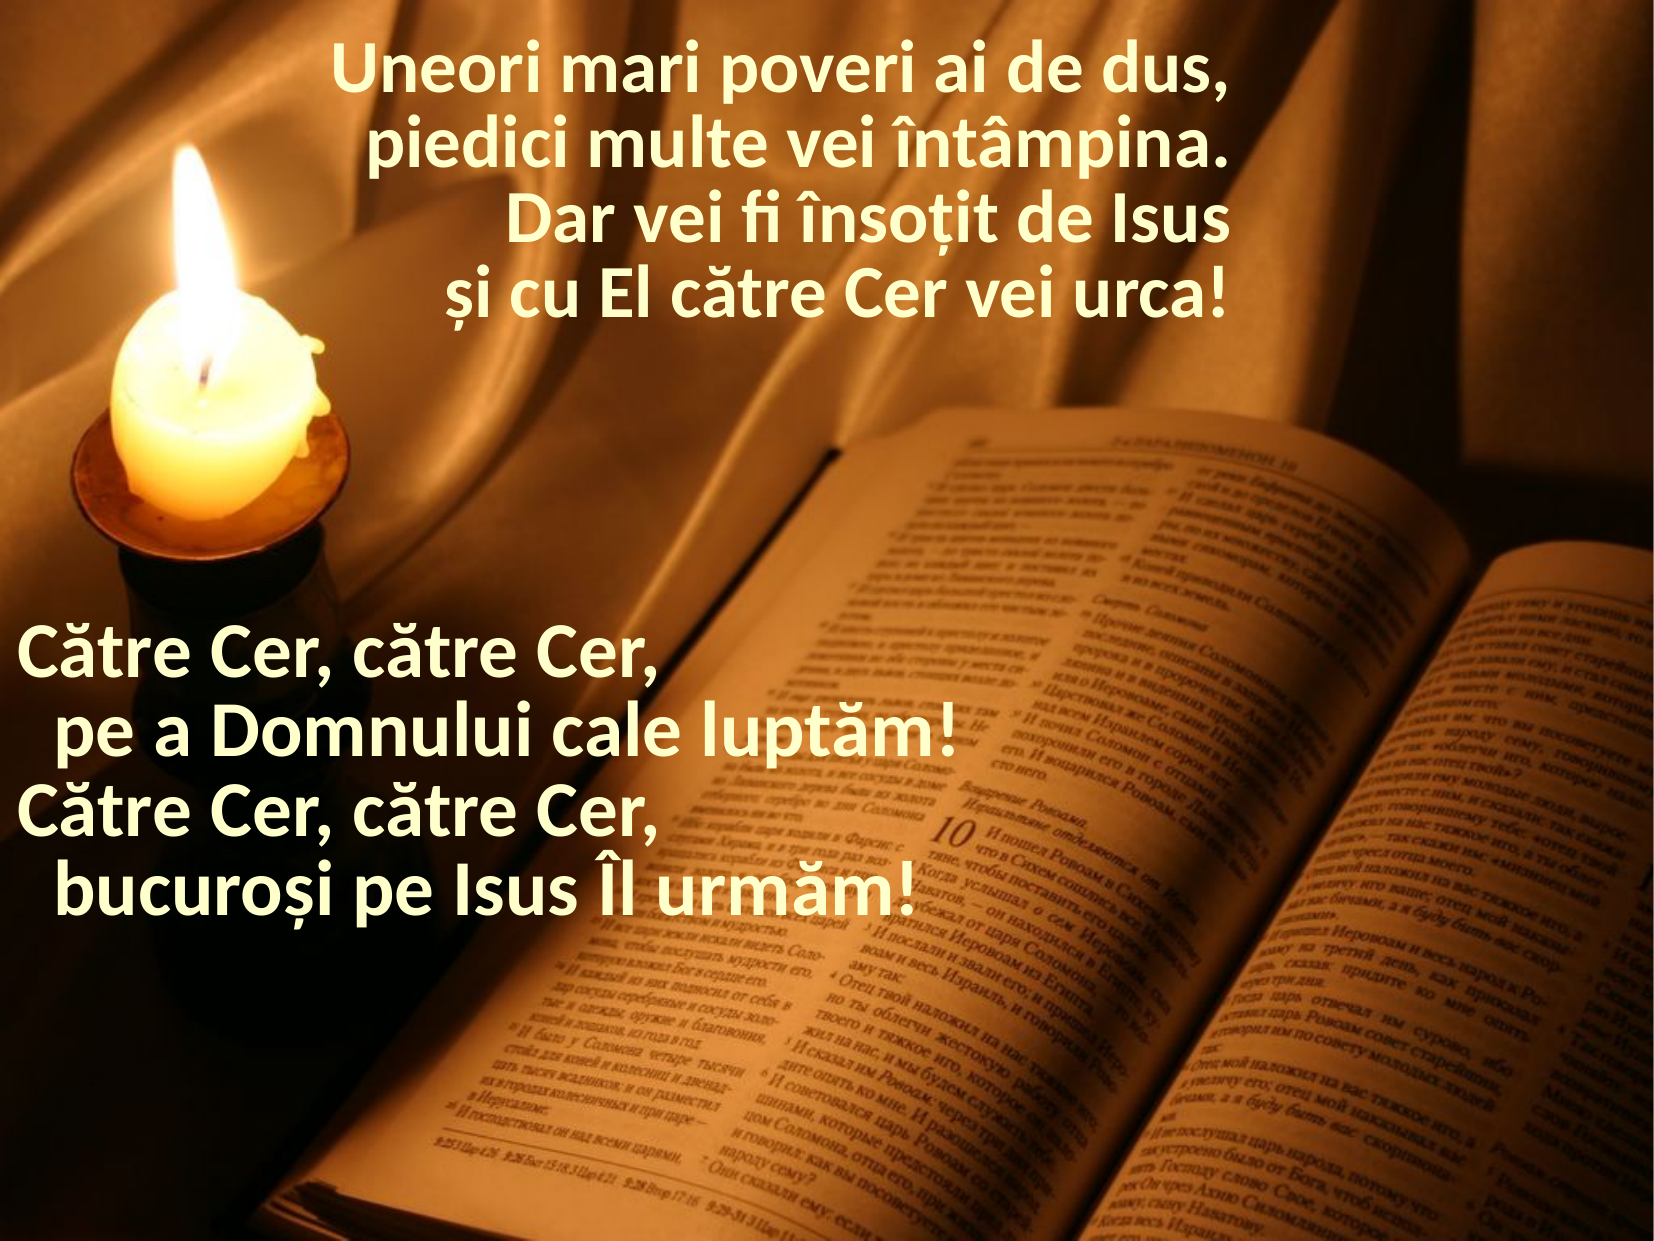

Uneori mari poveri ai de dus,
piedici multe vei întâmpina.
Dar vei fi însoțit de Isus
şi cu El către Cer vei urca!
Către Cer, către Cer,
 pe a Domnului cale luptăm!
Către Cer, către Cer,
 bucuroși pe Isus Îl urmăm!